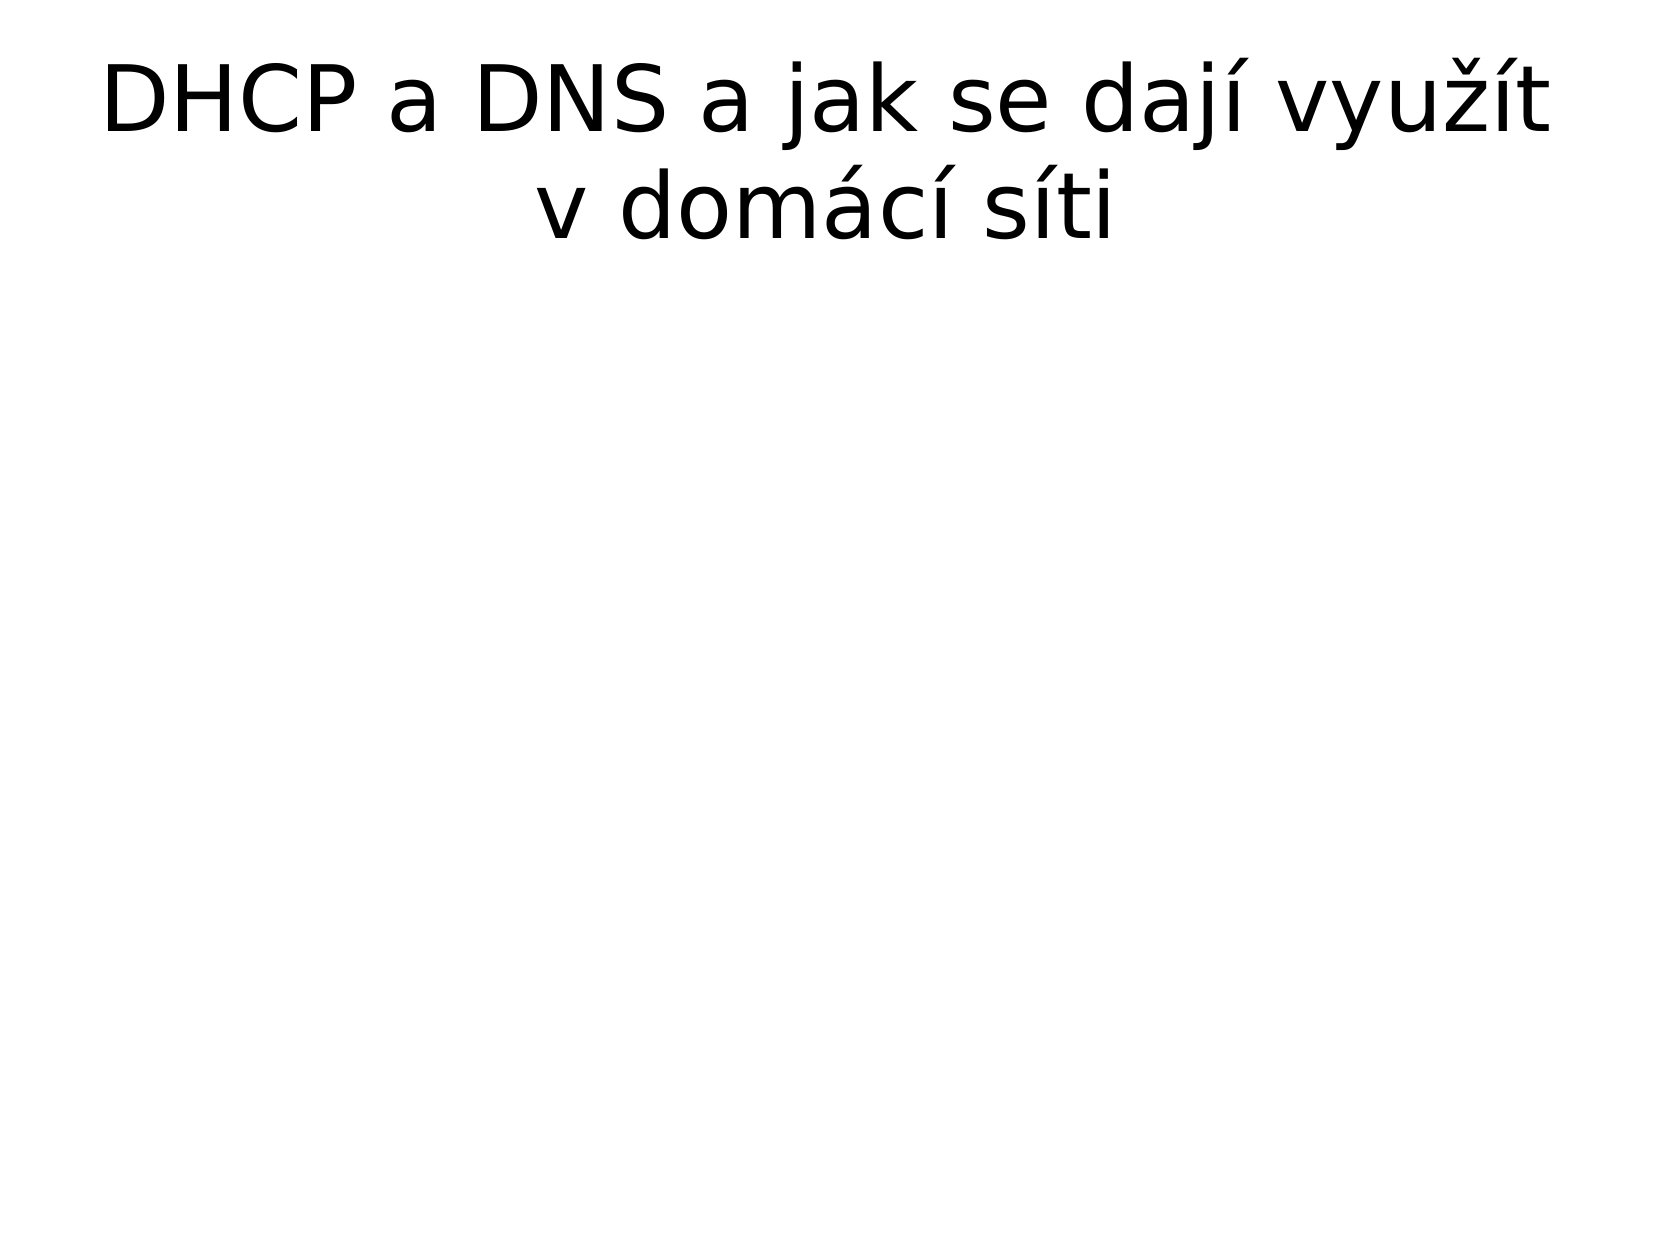

# DHCP a DNS a jak se dají využít v domácí síti